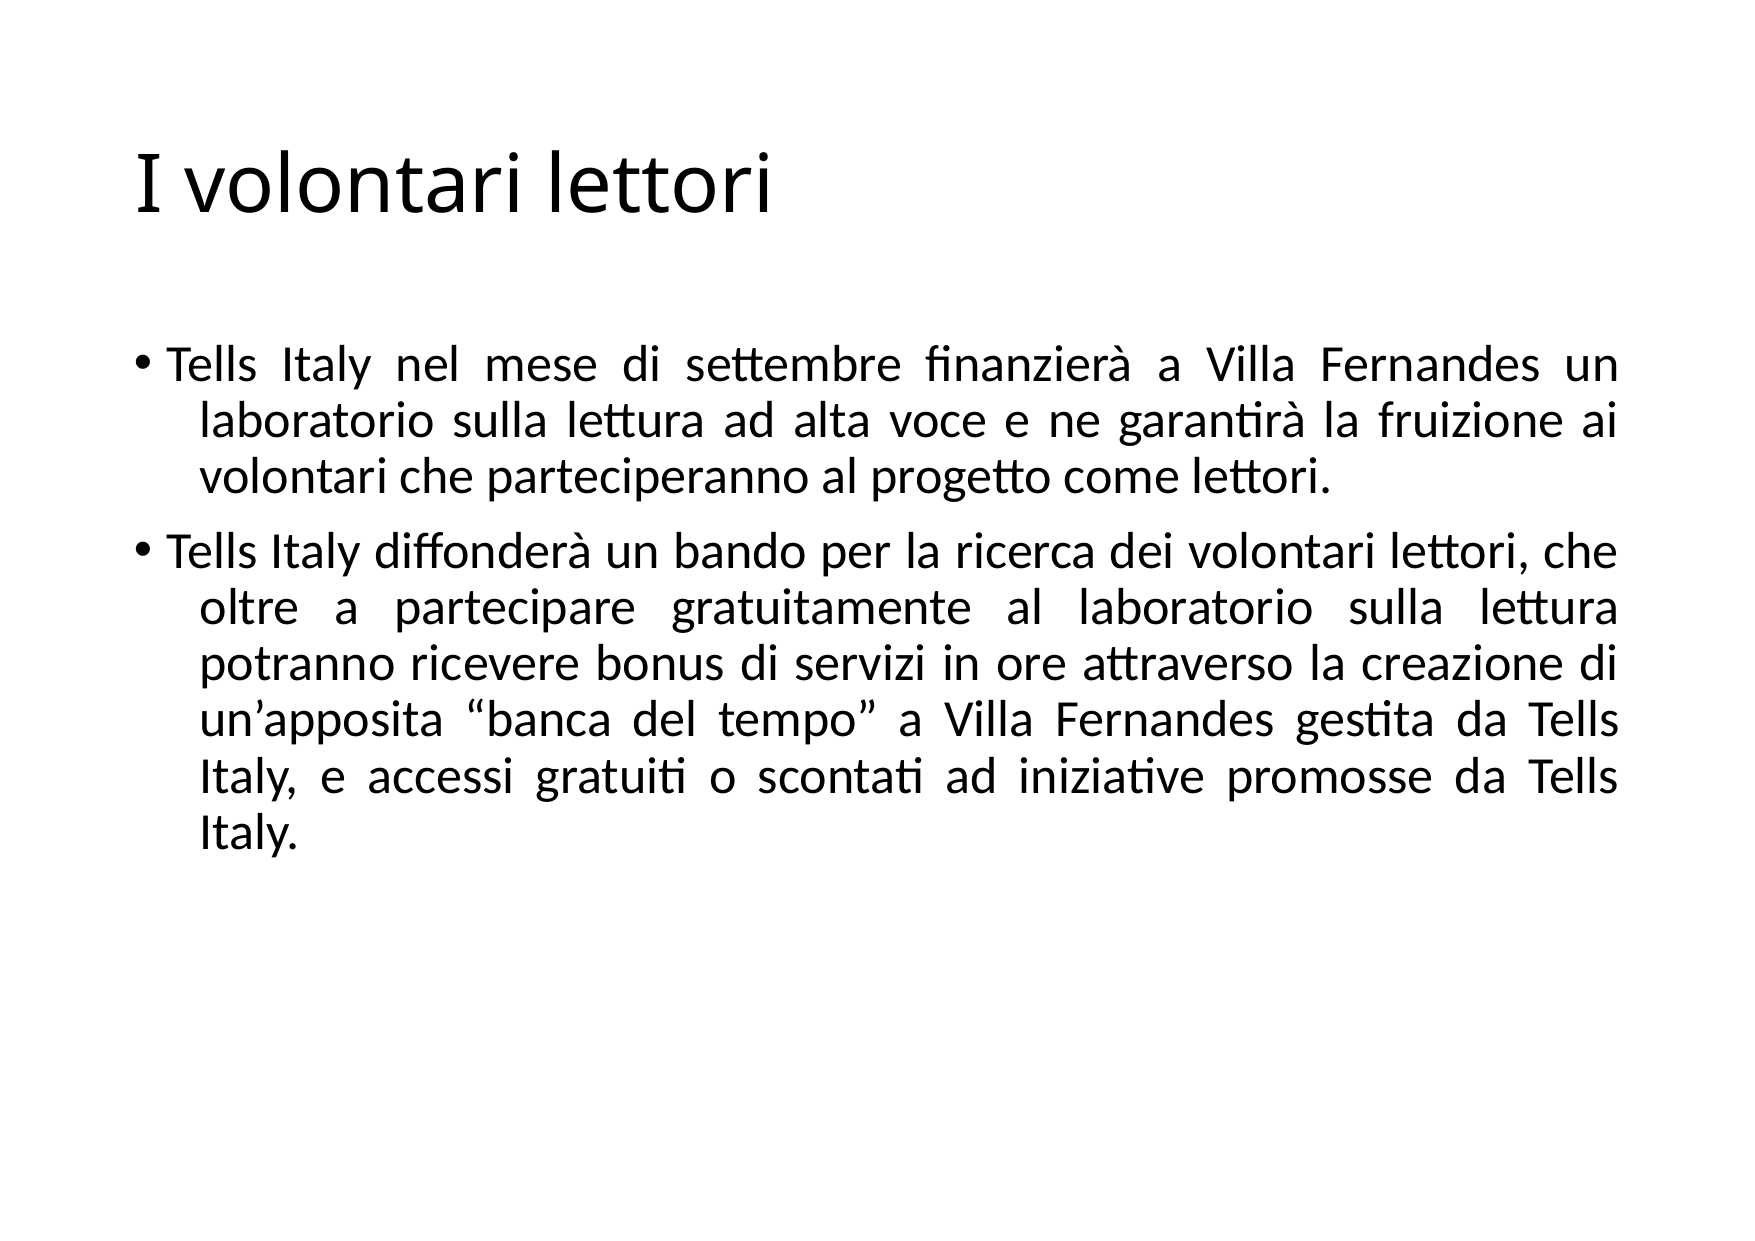

# I volontari lettori
Tells Italy nel mese di settembre finanzierà a Villa Fernandes un laboratorio sulla lettura ad alta voce e ne garantirà la fruizione ai volontari che parteciperanno al progetto come lettori.
Tells Italy diffonderà un bando per la ricerca dei volontari lettori, che oltre a partecipare gratuitamente al laboratorio sulla lettura potranno ricevere bonus di servizi in ore attraverso la creazione di un’apposita “banca del tempo” a Villa Fernandes gestita da Tells Italy, e accessi gratuiti o scontati ad iniziative promosse da Tells Italy.